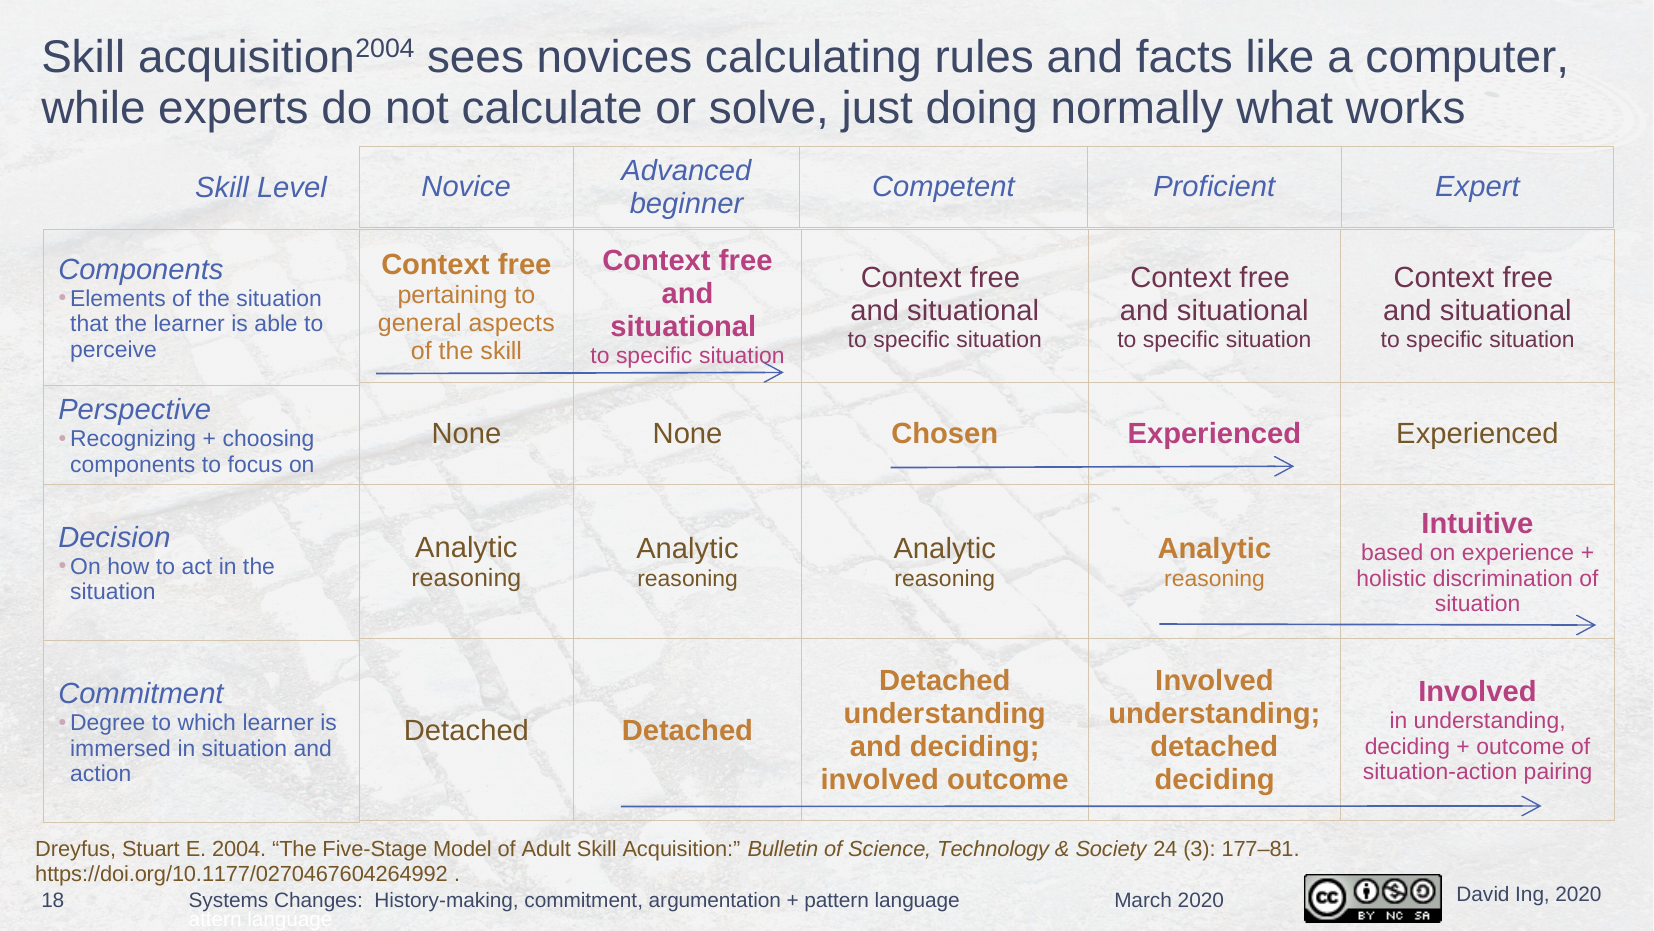

# Skill acquisition2004 sees novices calculating rules and facts like a computer, while experts do not calculate or solve, just doing normally what works
| Novice | Advanced beginner | Competent | Proficient | Expert |
| --- | --- | --- | --- | --- |
Skill Level
| Components Elements of the situation that the learner is able to perceive |
| --- |
| Perspective Recognizing + choosing components to focus on |
| Decision On how to act in the situation |
| Commitment Degree to which learner is immersed in situation and action |
| Context free pertaining to general aspects of the skill | Context free and situational to specific situation | Context free and situational to specific situation | Context free and situational to specific situation | Context free and situational to specific situation |
| --- | --- | --- | --- | --- |
| None | None | Chosen | Experienced | Experienced |
| Analytic reasoning | Analytic reasoning | Analytic reasoning | Analytic reasoning | Intuitive based on experience + holistic discrimination of situation |
| Detached | Detached | Detached understanding and deciding; involved outcome | Involved understanding; detached deciding | Involved in understanding, deciding + outcome of situation-action pairing |
Dreyfus, Stuart E. 2004. “The Five-Stage Model of Adult Skill Acquisition:” Bulletin of Science, Technology & Society 24 (3): 177–81. https://doi.org/10.1177/0270467604264992 .
Systems Changes: History-making, commitment, argumentation + pattern language
March 2020